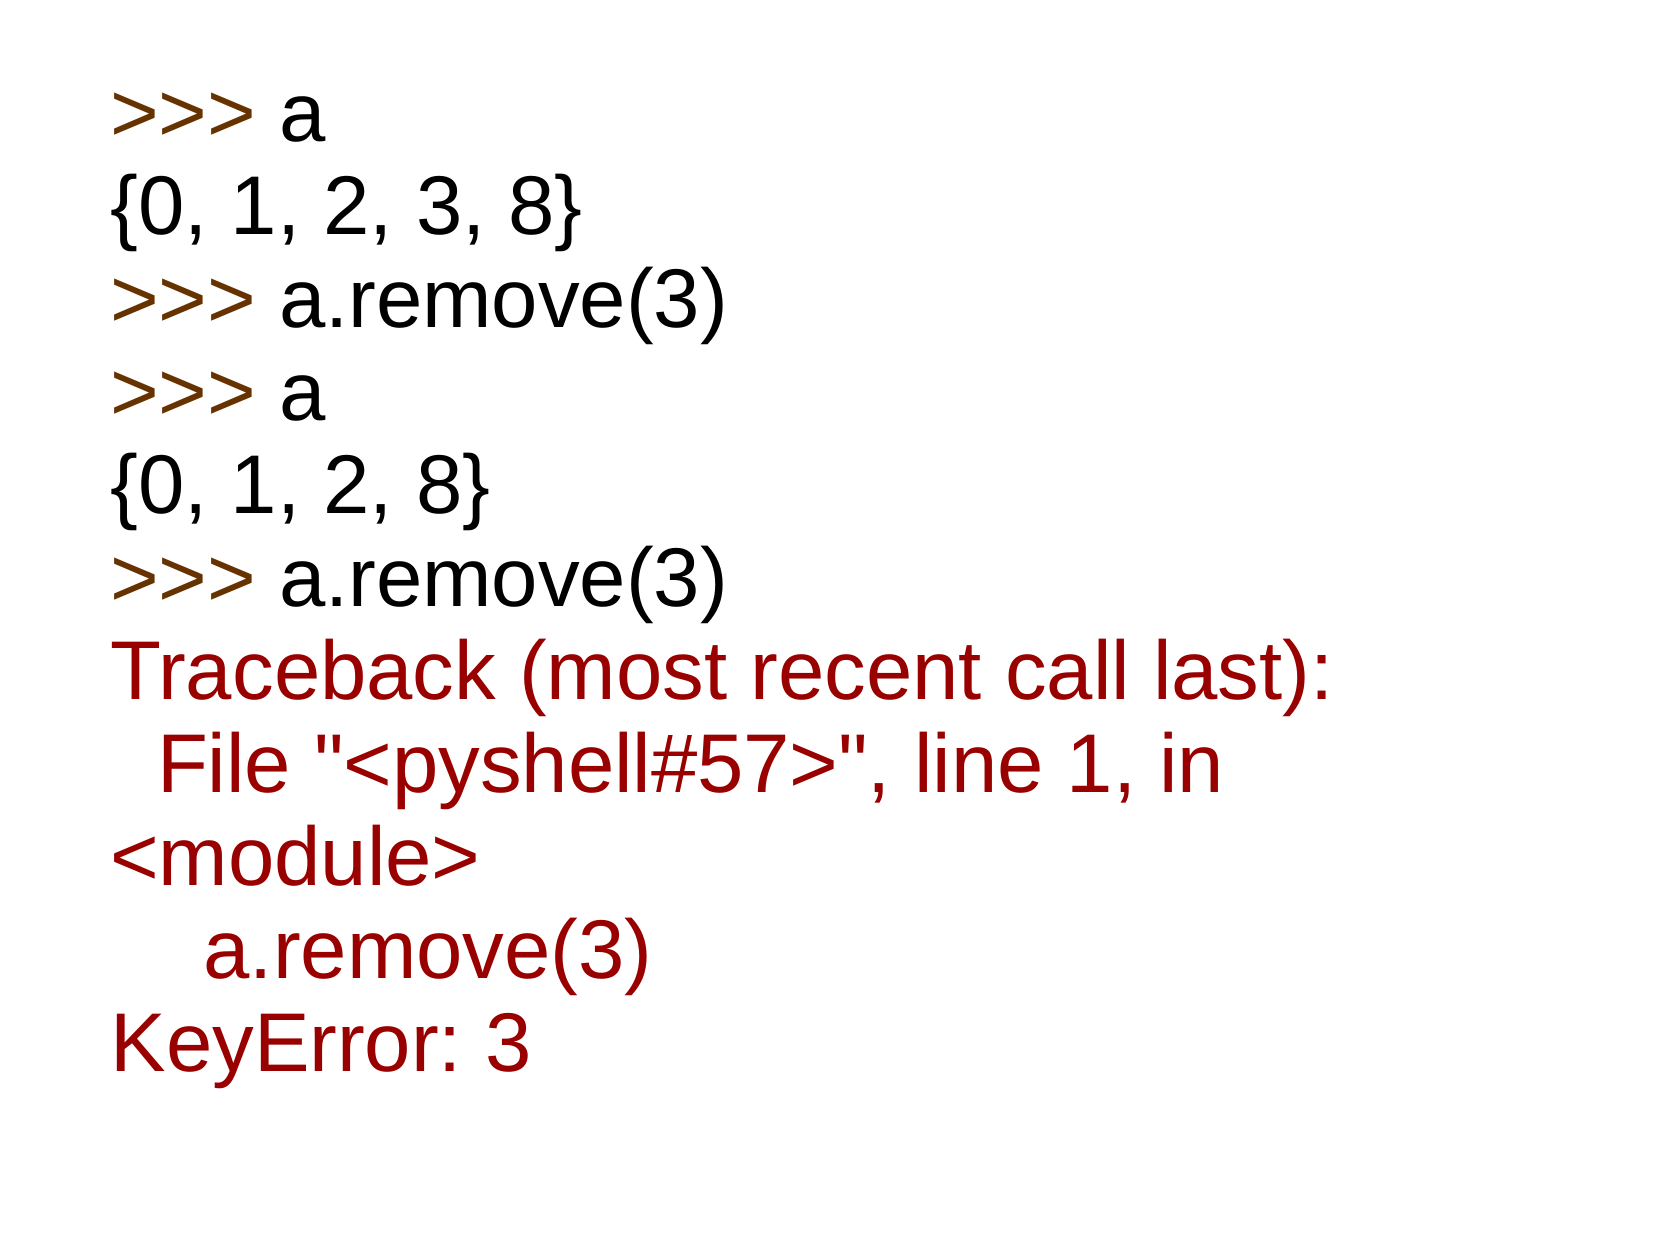

>>> a
{0, 1, 2, 3, 8}
>>> a.remove(3)
>>> a
{0, 1, 2, 8}
>>> a.remove(3)
Traceback (most recent call last):
 File "<pyshell#57>", line 1, in <module>
 a.remove(3)
KeyError: 3